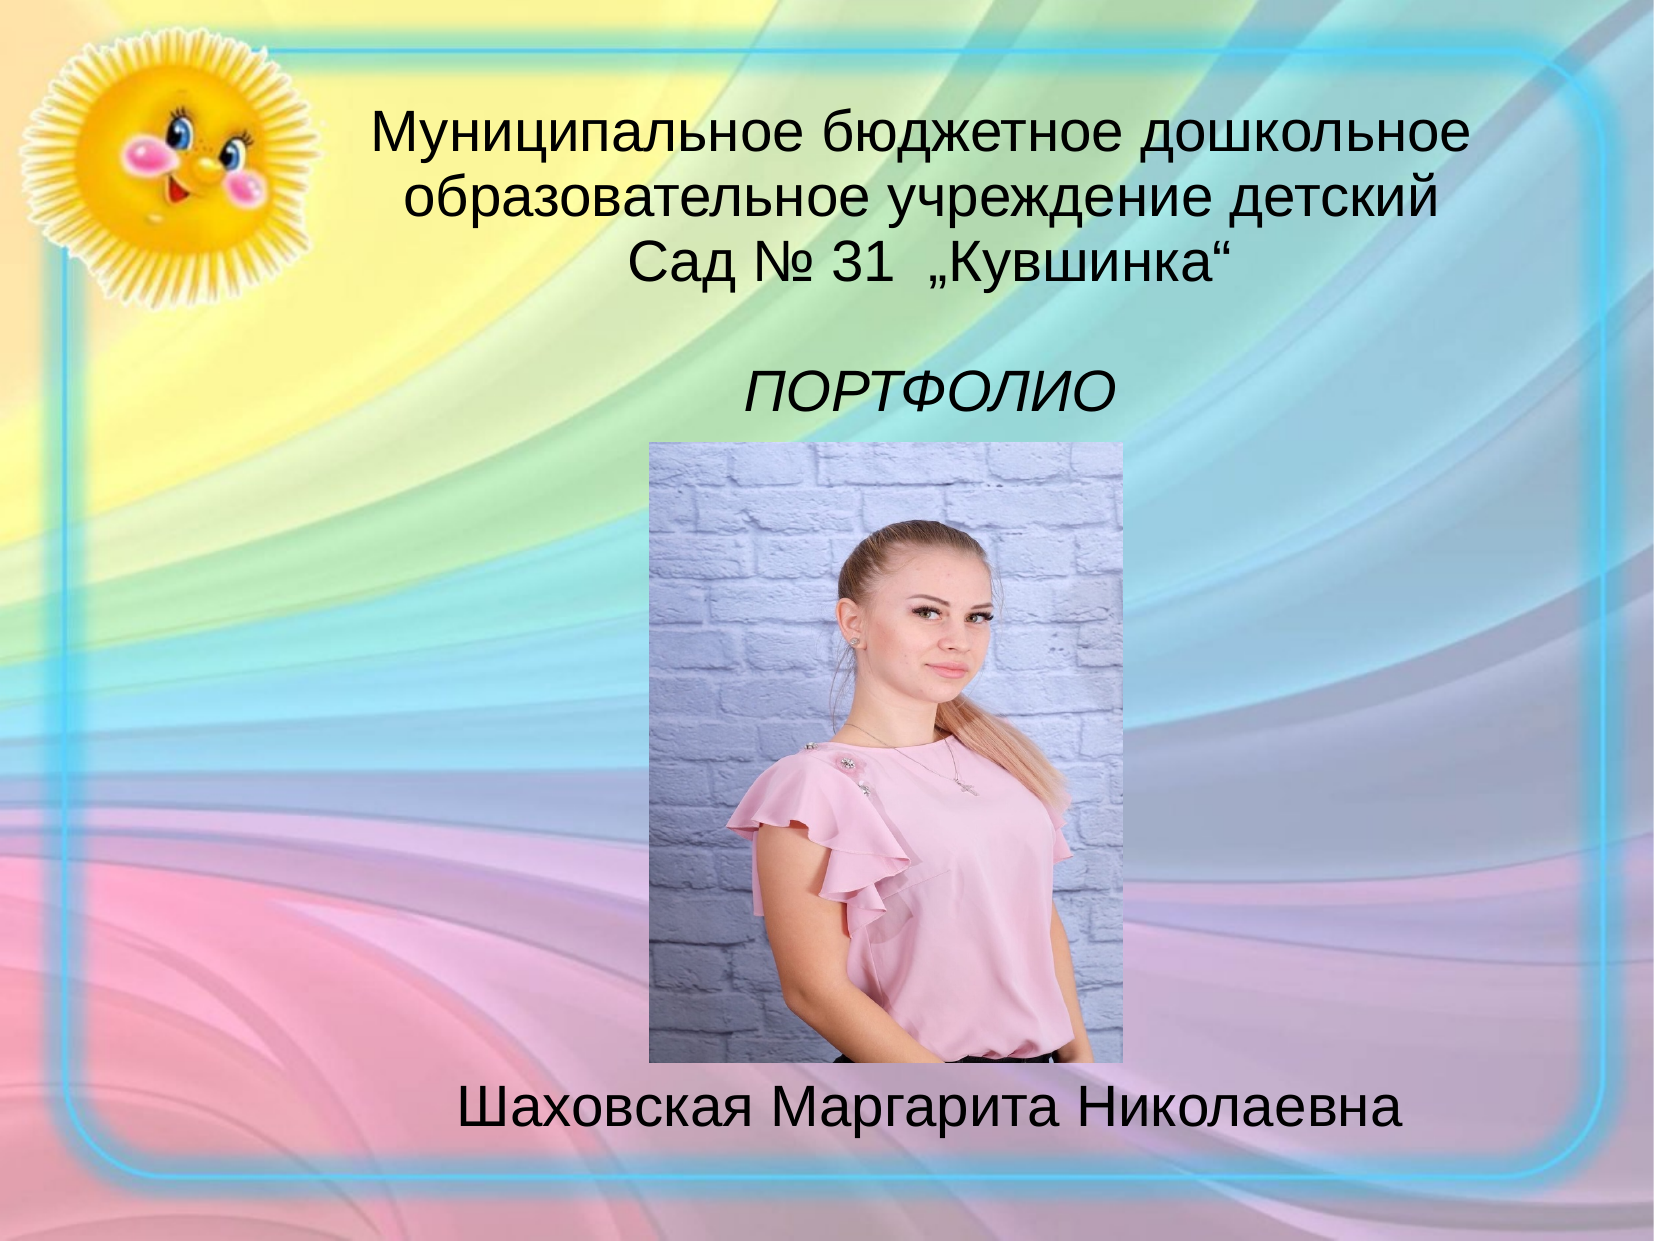

Муниципальное бюджетное дошкольное
образовательное учреждение детский
Сад № 31 „Кувшинка“
ПОРТФОЛИО
Шаховская Маргарита Николаевна